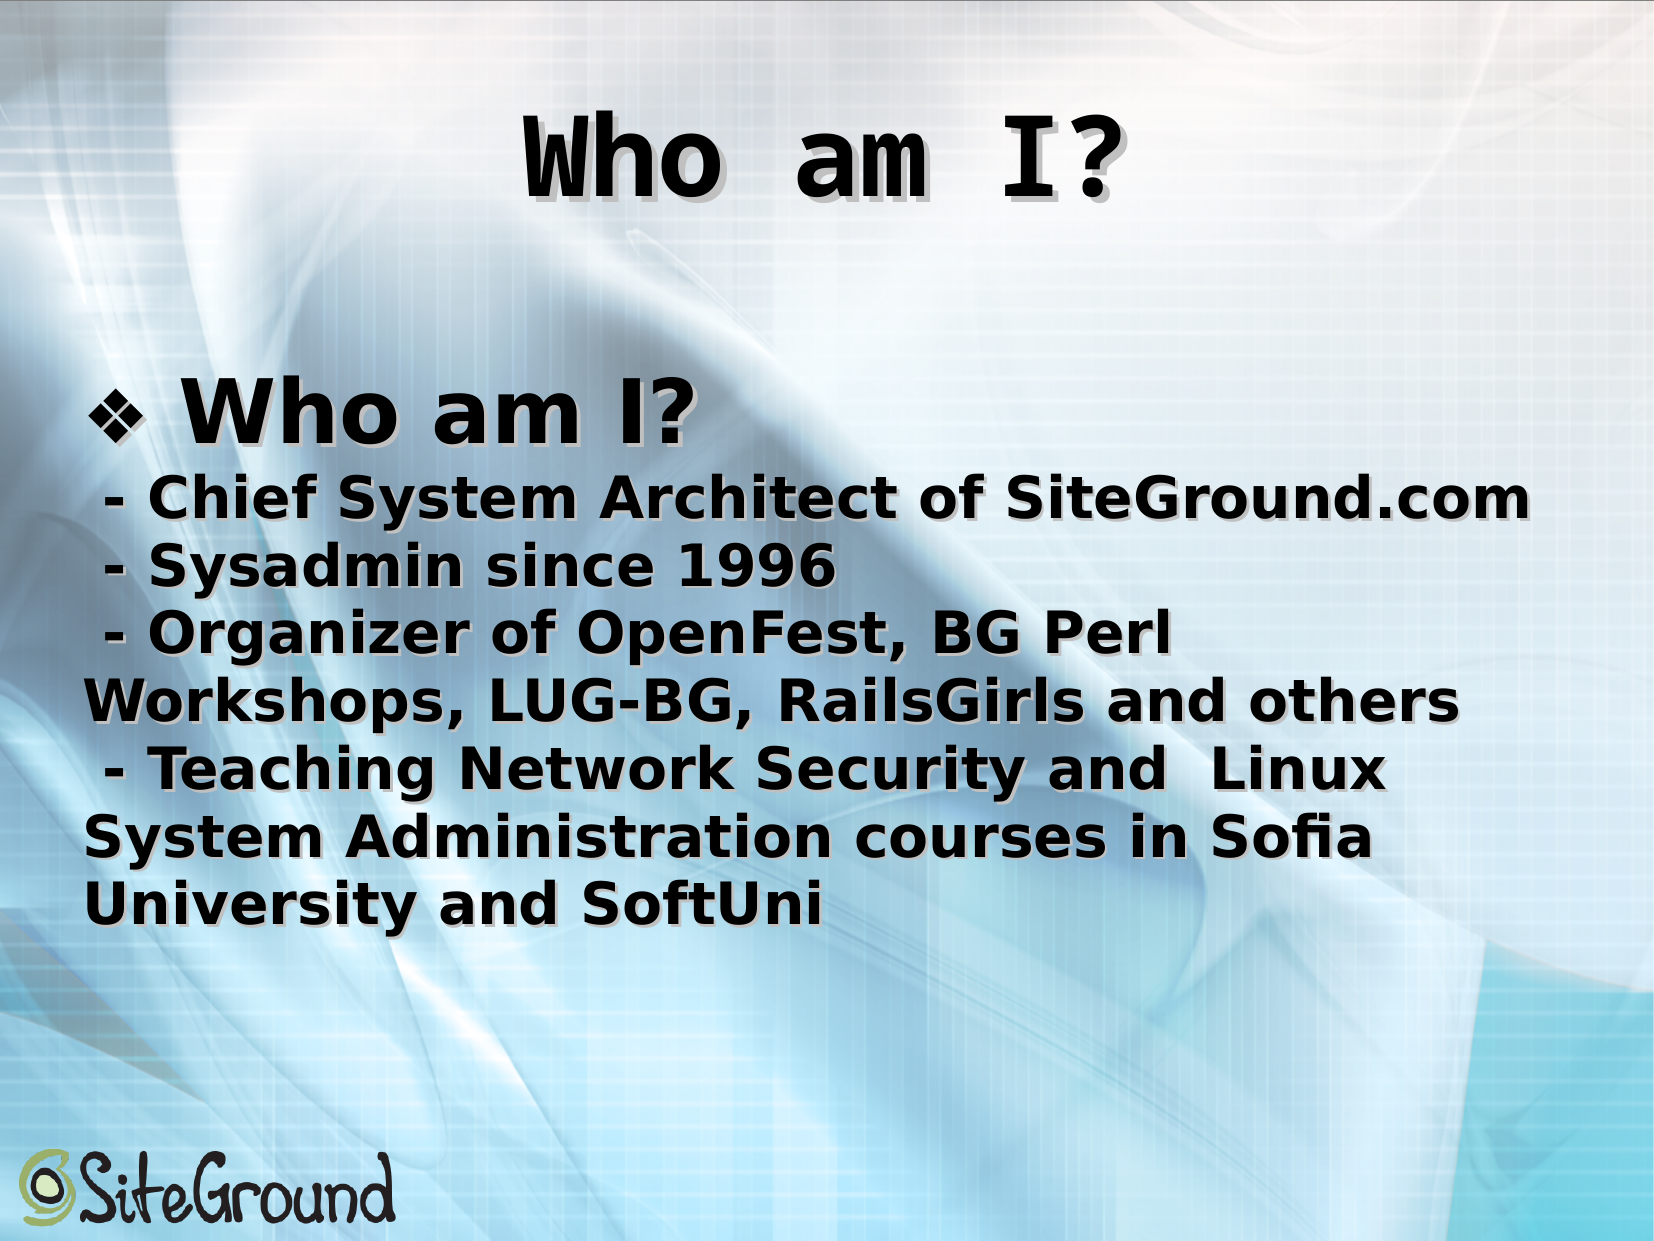

# Who am I?
❖ Who am I?
 - Chief System Architect of SiteGround.com
 - Sysadmin since 1996
 - Organizer of OpenFest, BG Perl
Workshops, LUG-BG, RailsGirls and others
 - Teaching Network Security and Linux System Administration courses in Sofia University and SoftUni